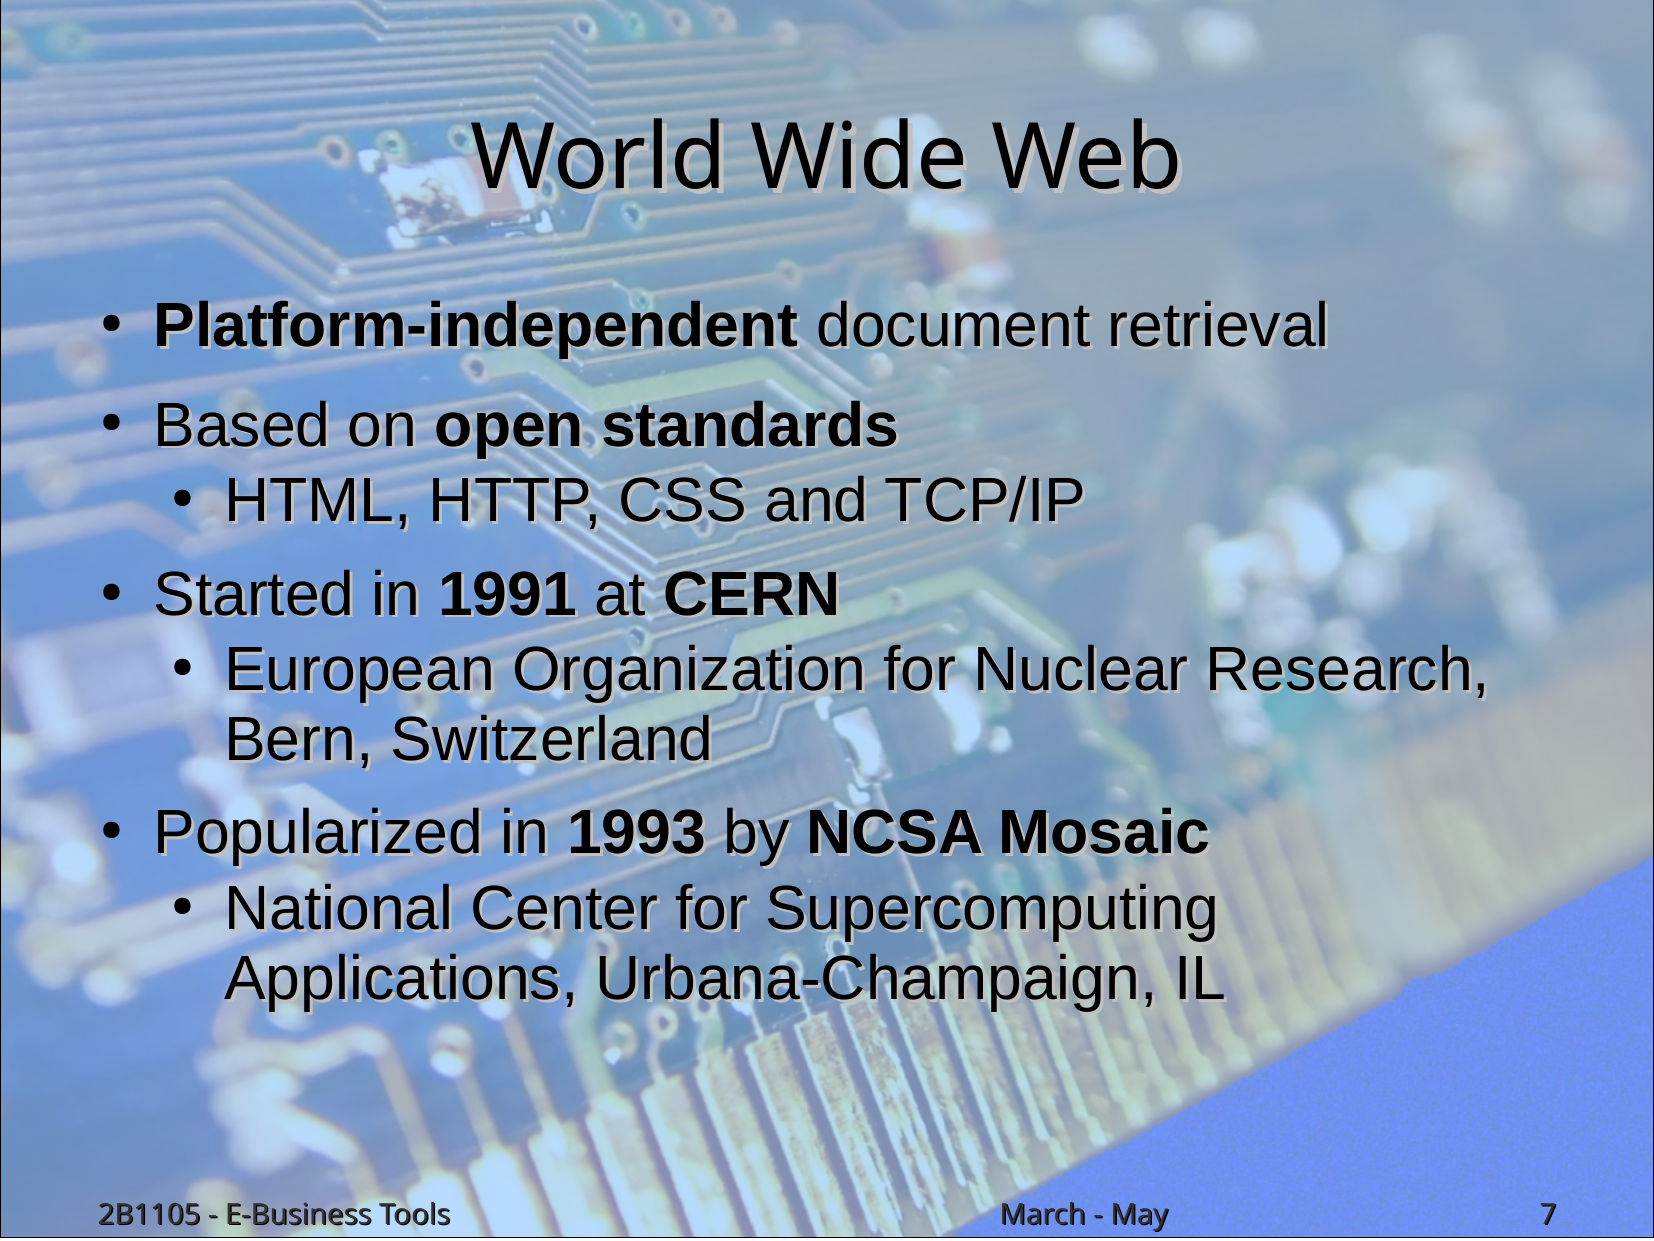

# World Wide Web
Platform-independent document retrieval
Based on open standards
HTML, HTTP, CSS and TCP/IP
Started in 1991 at CERN
European Organization for Nuclear Research, Bern, Switzerland
Popularized in 1993 by NCSA Mosaic
National Center for Supercomputing Applications, Urbana-Champaign, IL